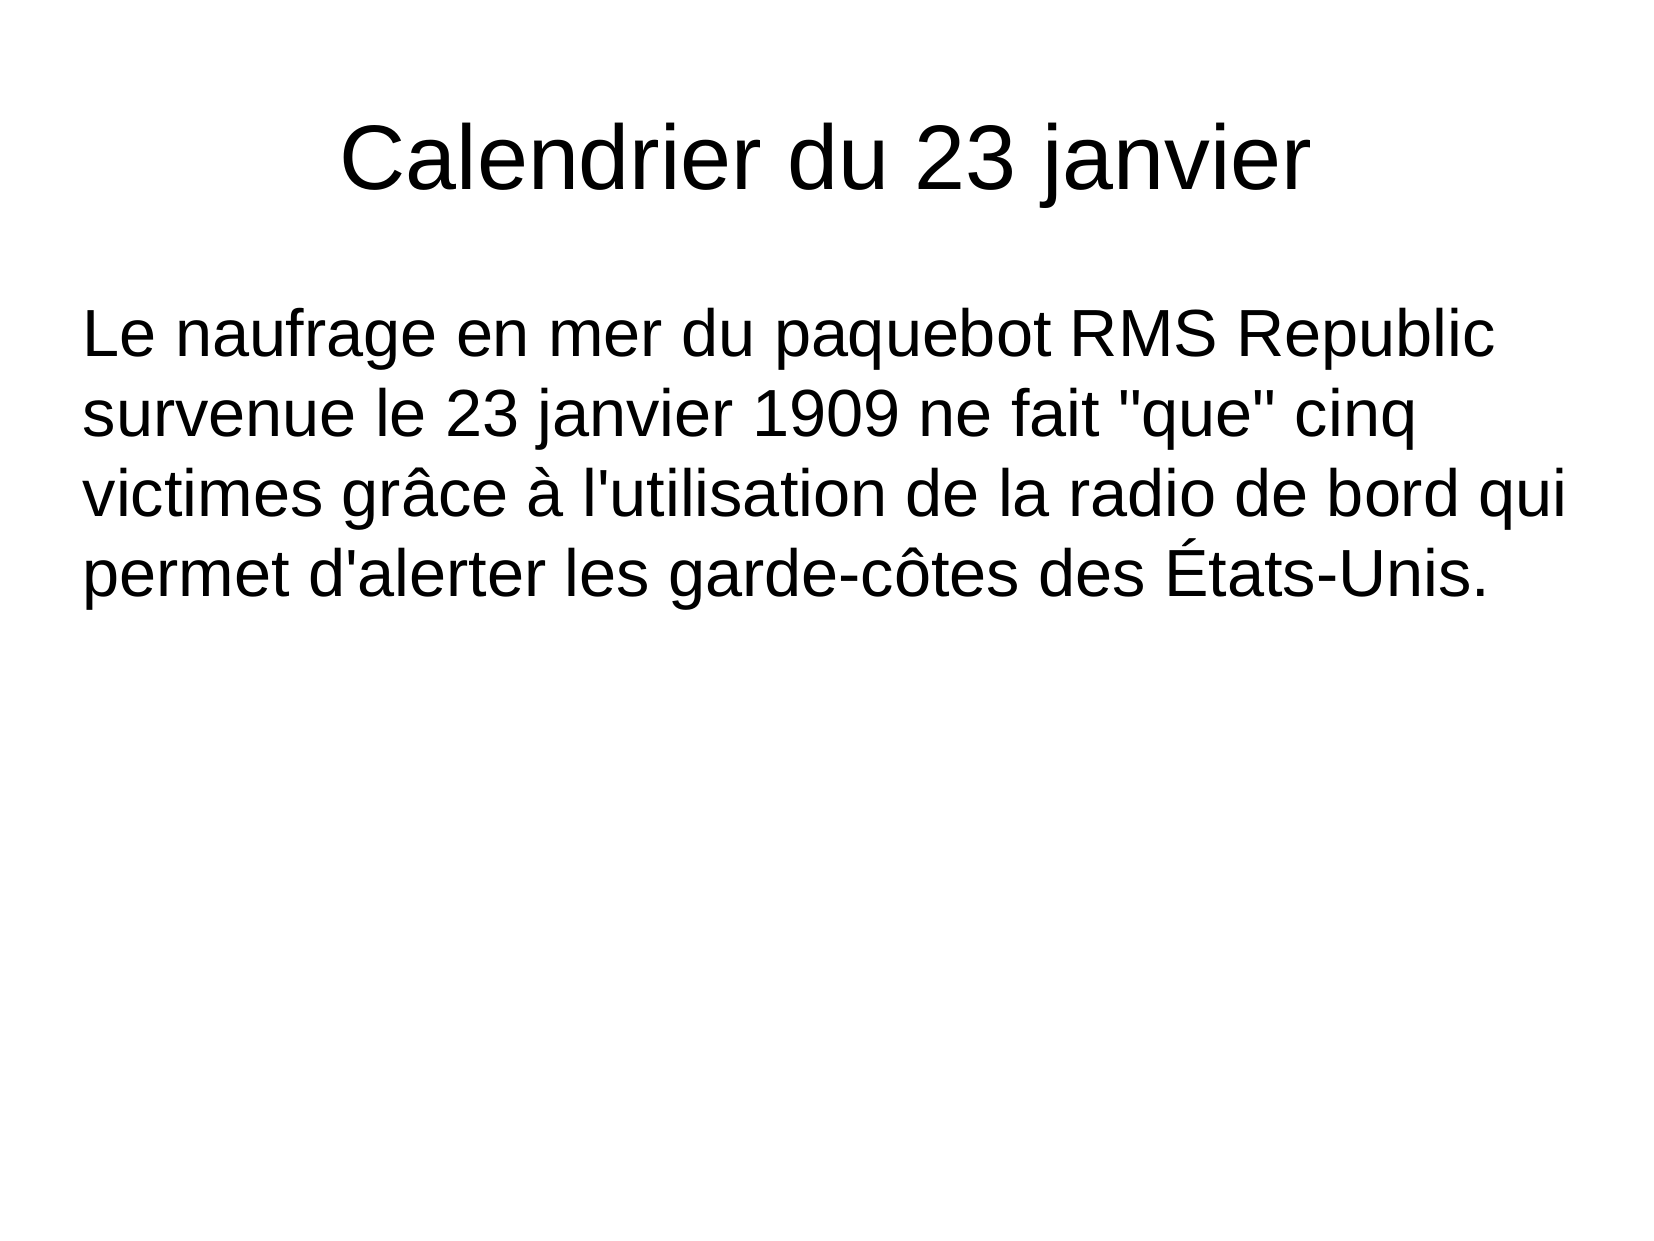

# Calendrier du 23 janvier
Le naufrage en mer du paquebot RMS Republic survenue le 23 janvier 1909 ne fait "que" cinq victimes grâce à l'utilisation de la radio de bord qui permet d'alerter les garde-côtes des États-Unis.